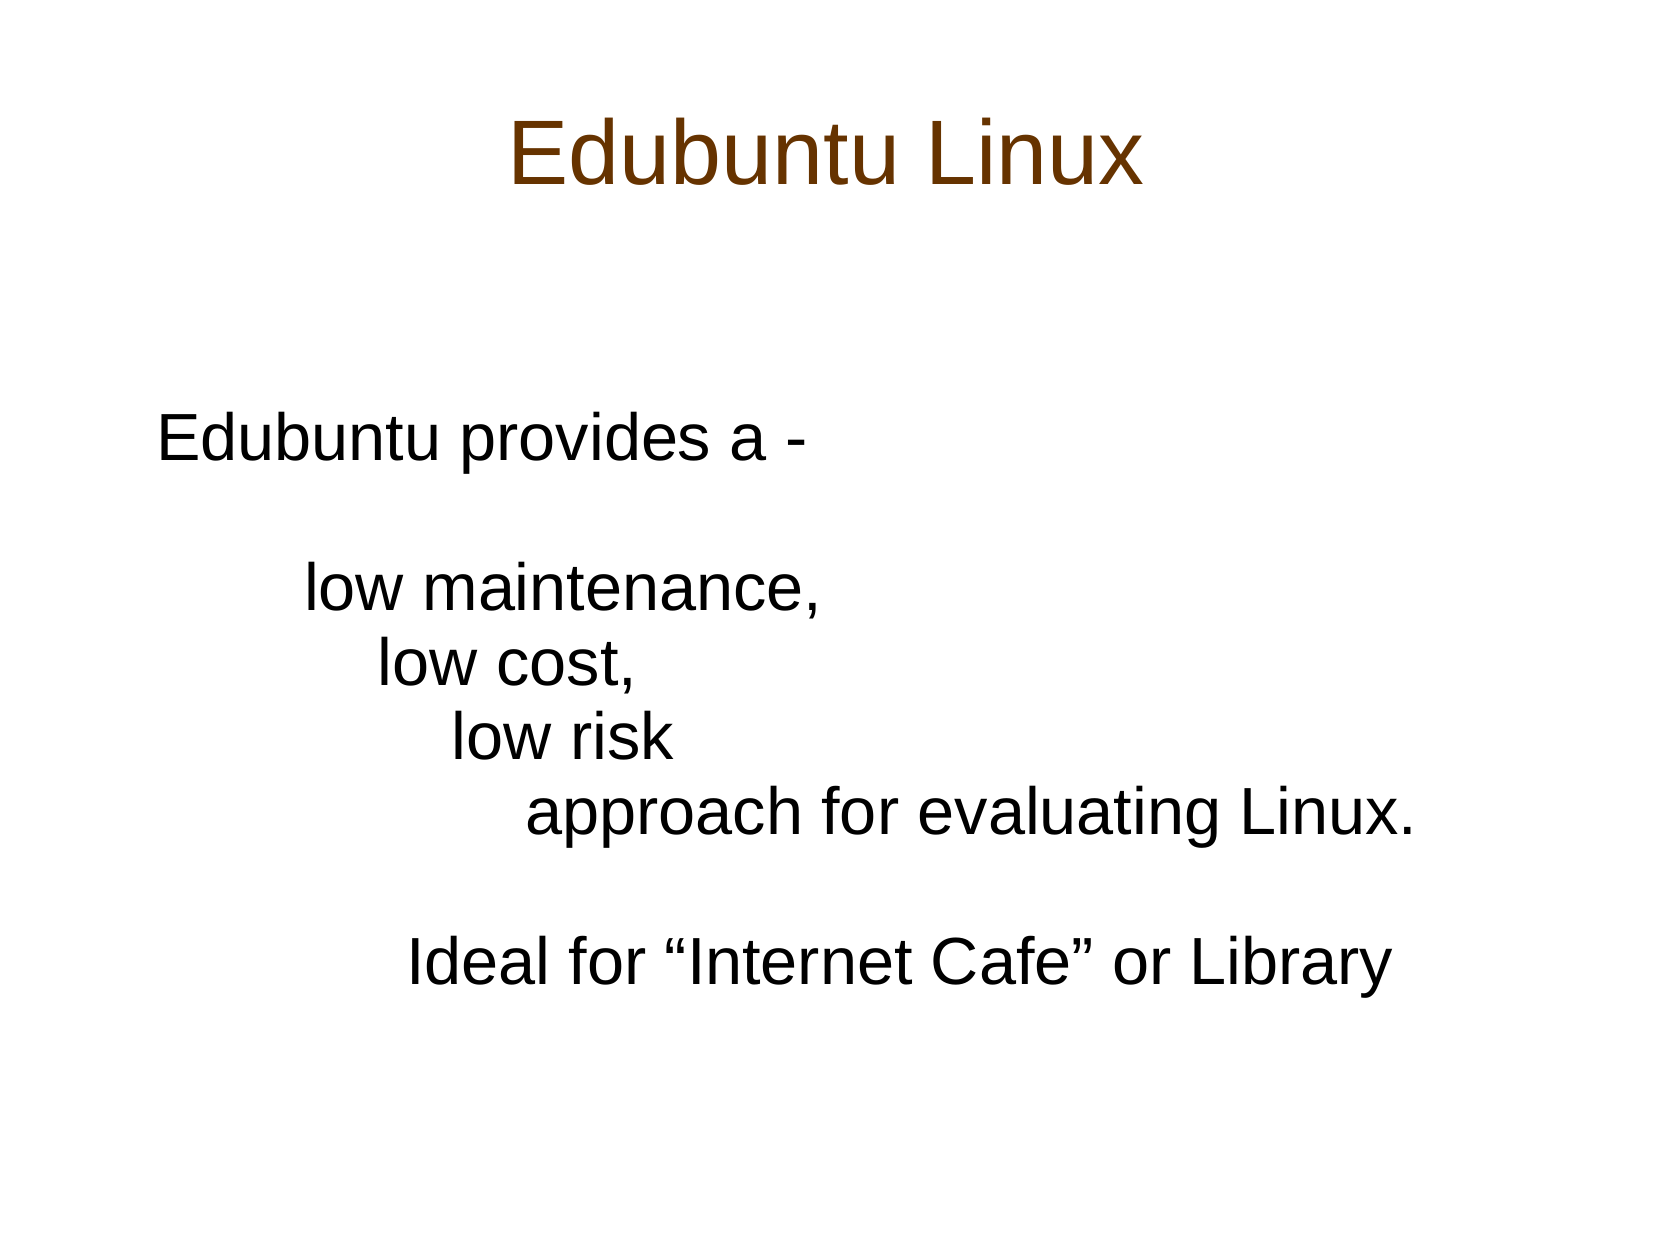

# Edubuntu Linux
	Edubuntu provides a -
			low maintenance,
				low cost,
					low risk
						approach for evaluating Linux.
		Ideal for “Internet Cafe” or Library